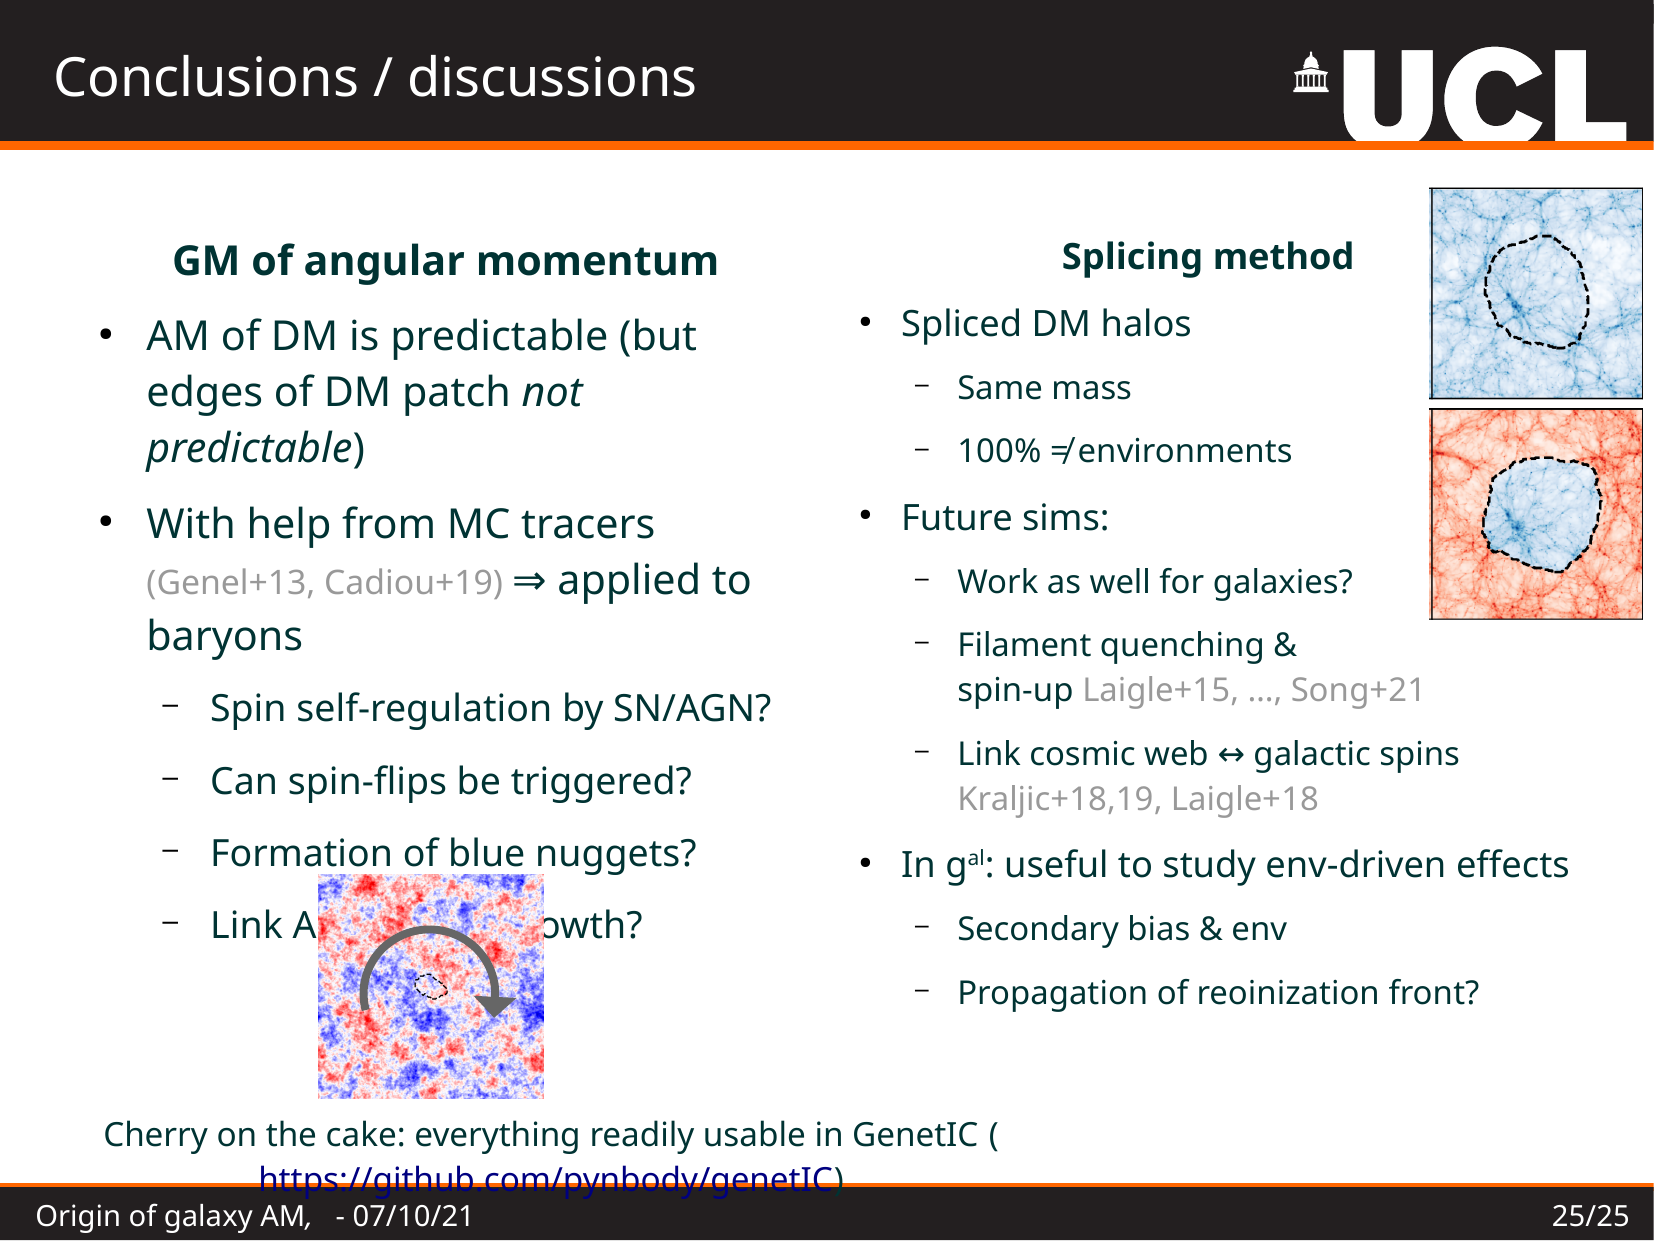

# Conclusions / discussions
GM of angular momentum
AM of DM is predictable (but edges of DM patch not predictable)
With help from MC tracers (Genel+13, Cadiou+19) ⇒ applied to baryons
Spin self-regulation by SN/AGN?
Can spin-flips be triggered?
Formation of blue nuggets?
Link AM / SMBH growth?
Splicing method
Spliced DM halos
Same mass
100% ≠ environments
Future sims:
Work as well for galaxies?
Filament quenching &
spin-up Laigle+15, …, Song+21
Link cosmic web ↔ galactic spins
Kraljic+18,19, Laigle+18
In gal: useful to study env-driven effects
Secondary bias & env
Propagation of reoinization front?
Cherry on the cake: everything readily usable in GenetIC (https://github.com/pynbody/genetIC)
03 September 2021
25